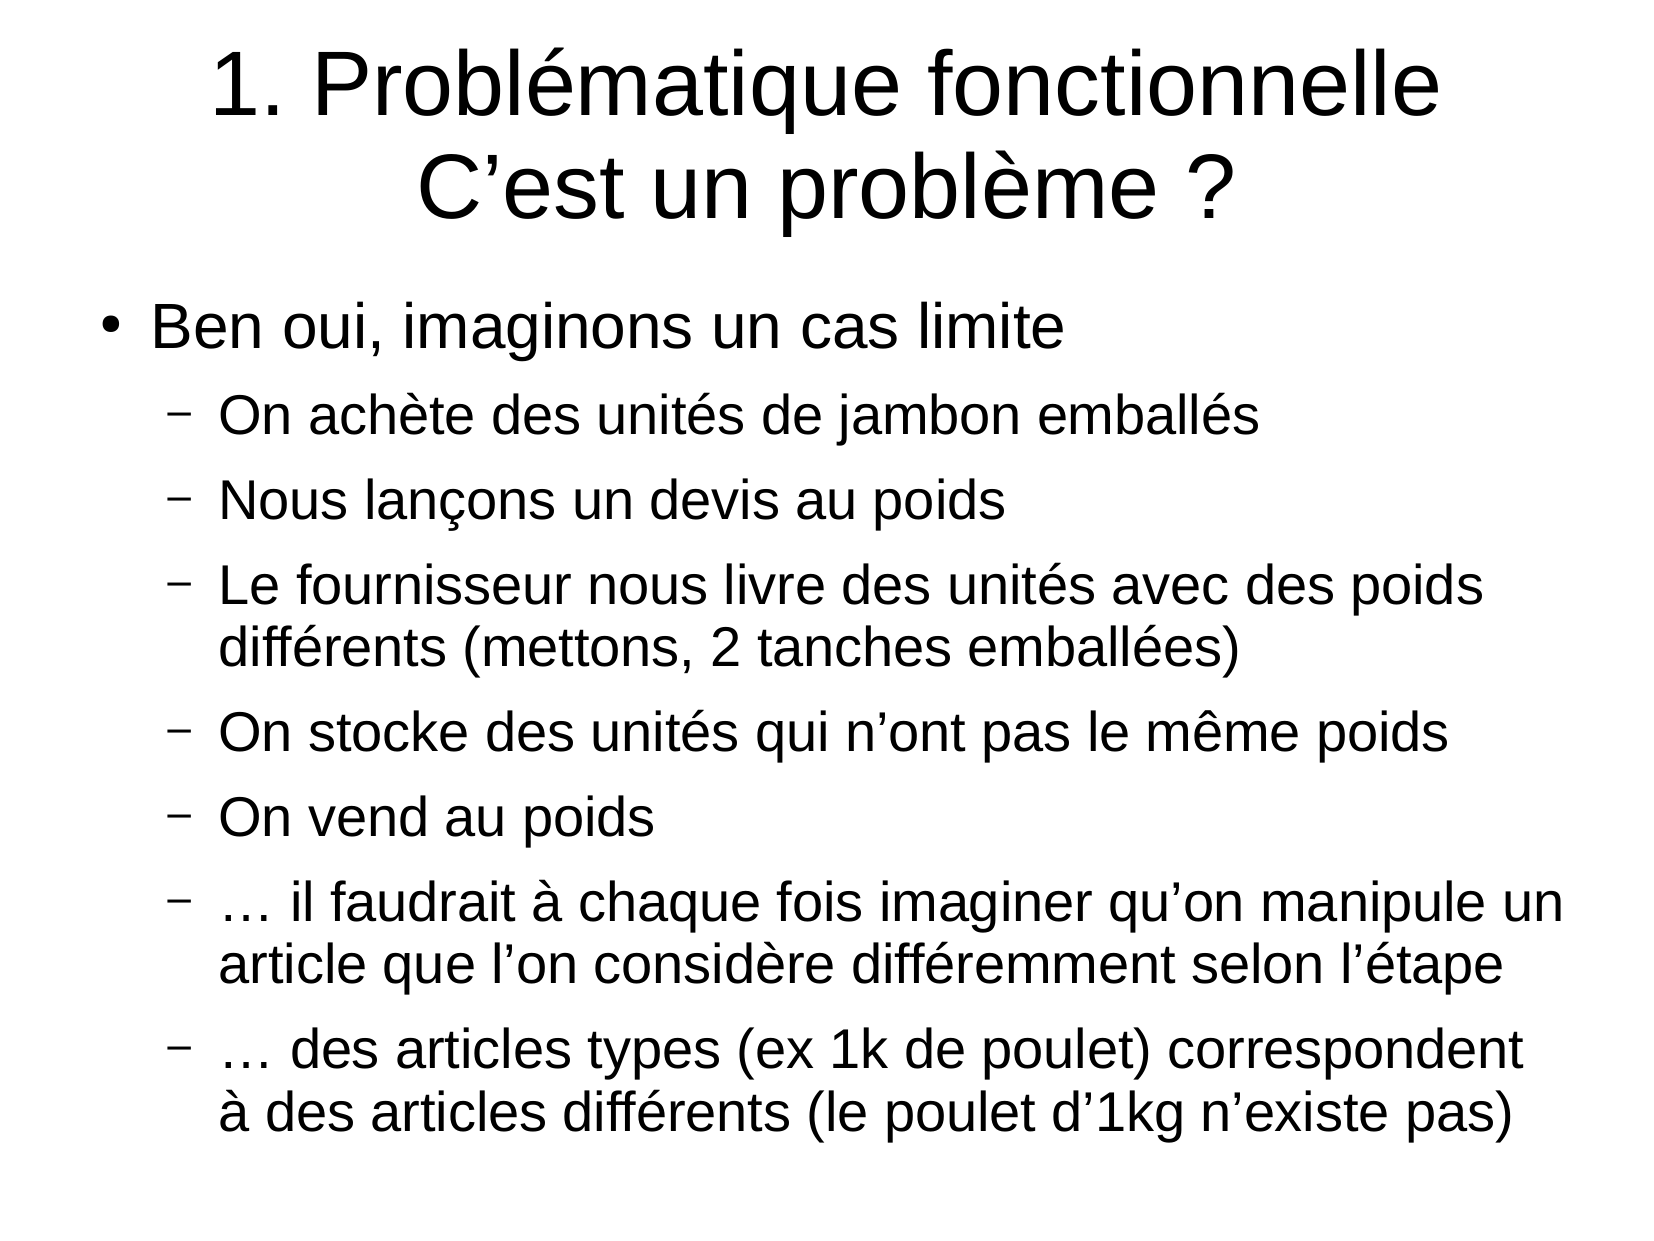

# 1. Problématique fonctionnelle C’est un problème ?
Ben oui, imaginons un cas limite
On achète des unités de jambon emballés
Nous lançons un devis au poids
Le fournisseur nous livre des unités avec des poids différents (mettons, 2 tanches emballées)
On stocke des unités qui n’ont pas le même poids
On vend au poids
… il faudrait à chaque fois imaginer qu’on manipule un article que l’on considère différemment selon l’étape
… des articles types (ex 1k de poulet) correspondent à des articles différents (le poulet d’1kg n’existe pas)